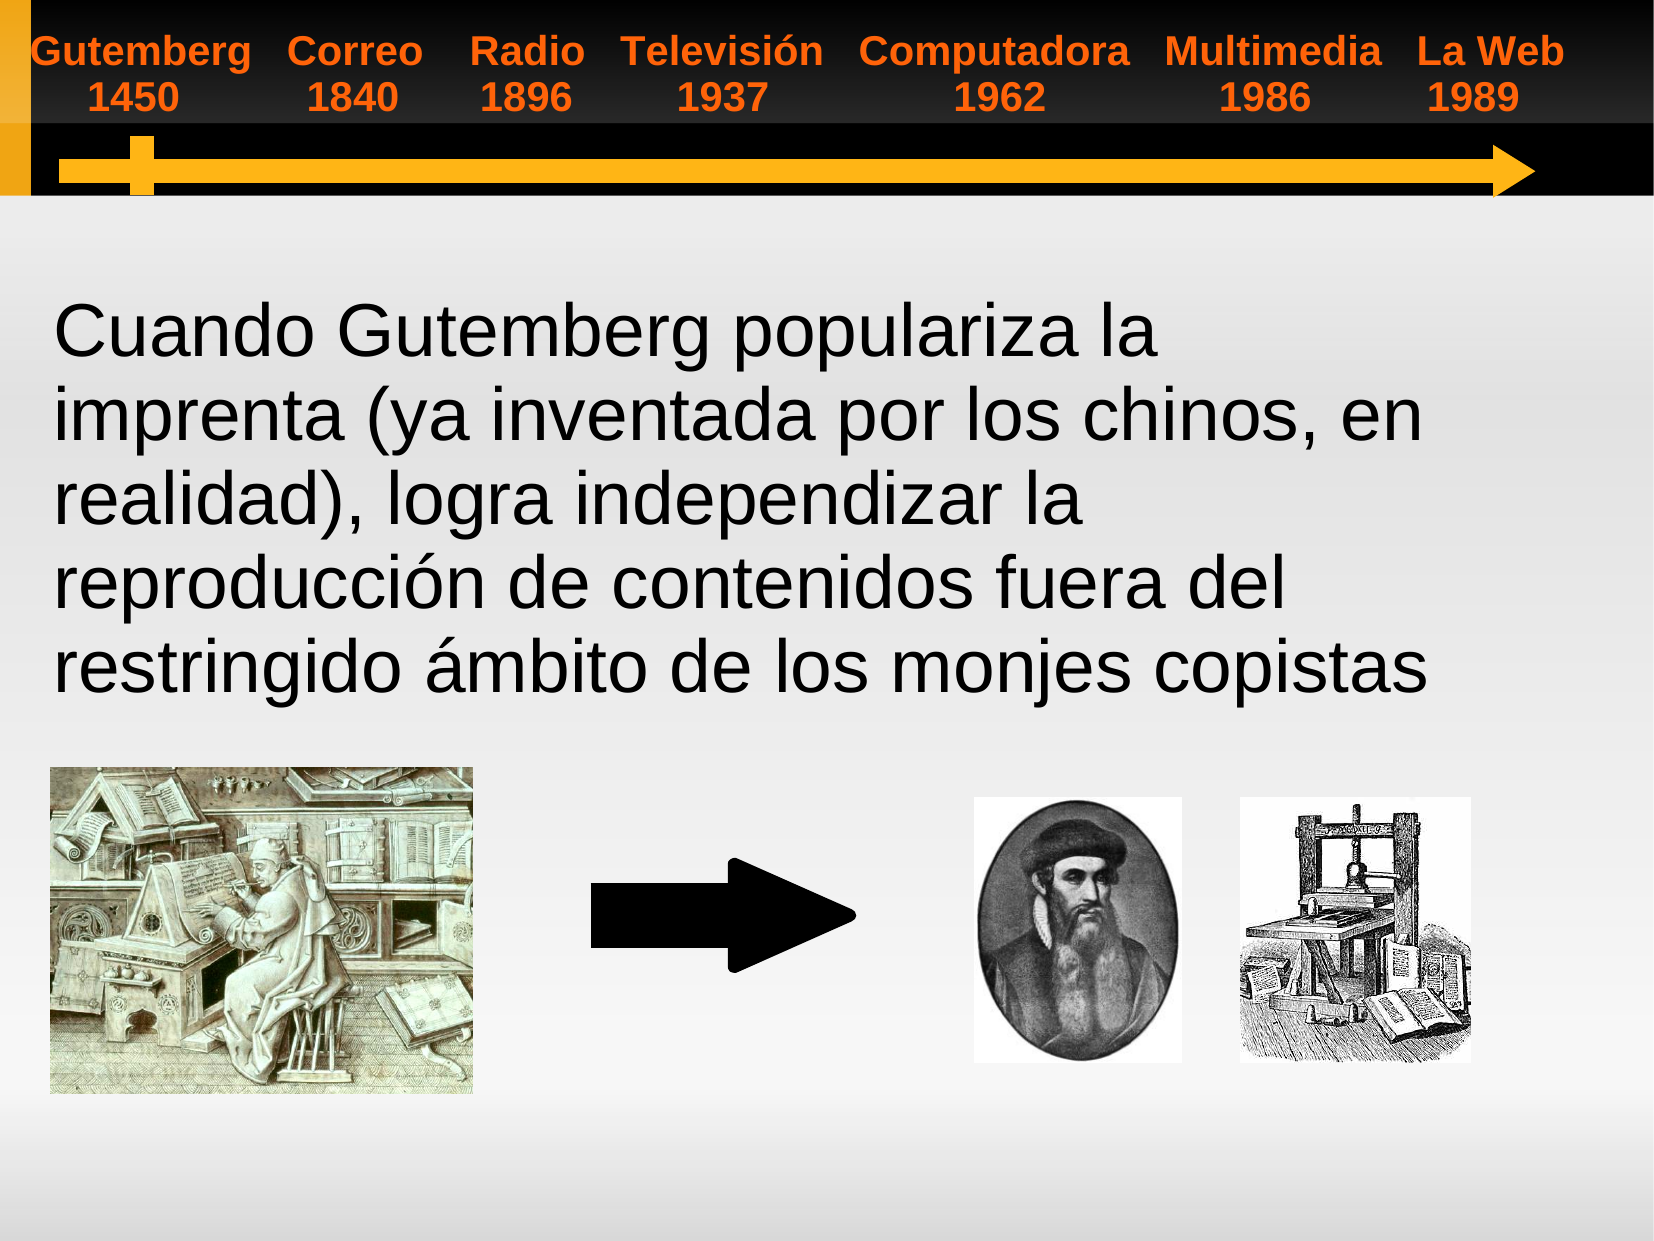

# Gutemberg Correo Radio Televisión Computadora Multimedia La Web 1450 1840 1896 1937 1962 1986 1989
Cuando Gutemberg populariza la imprenta (ya inventada por los chinos, en realidad), logra independizar la reproducción de contenidos fuera del restringido ámbito de los monjes copistas